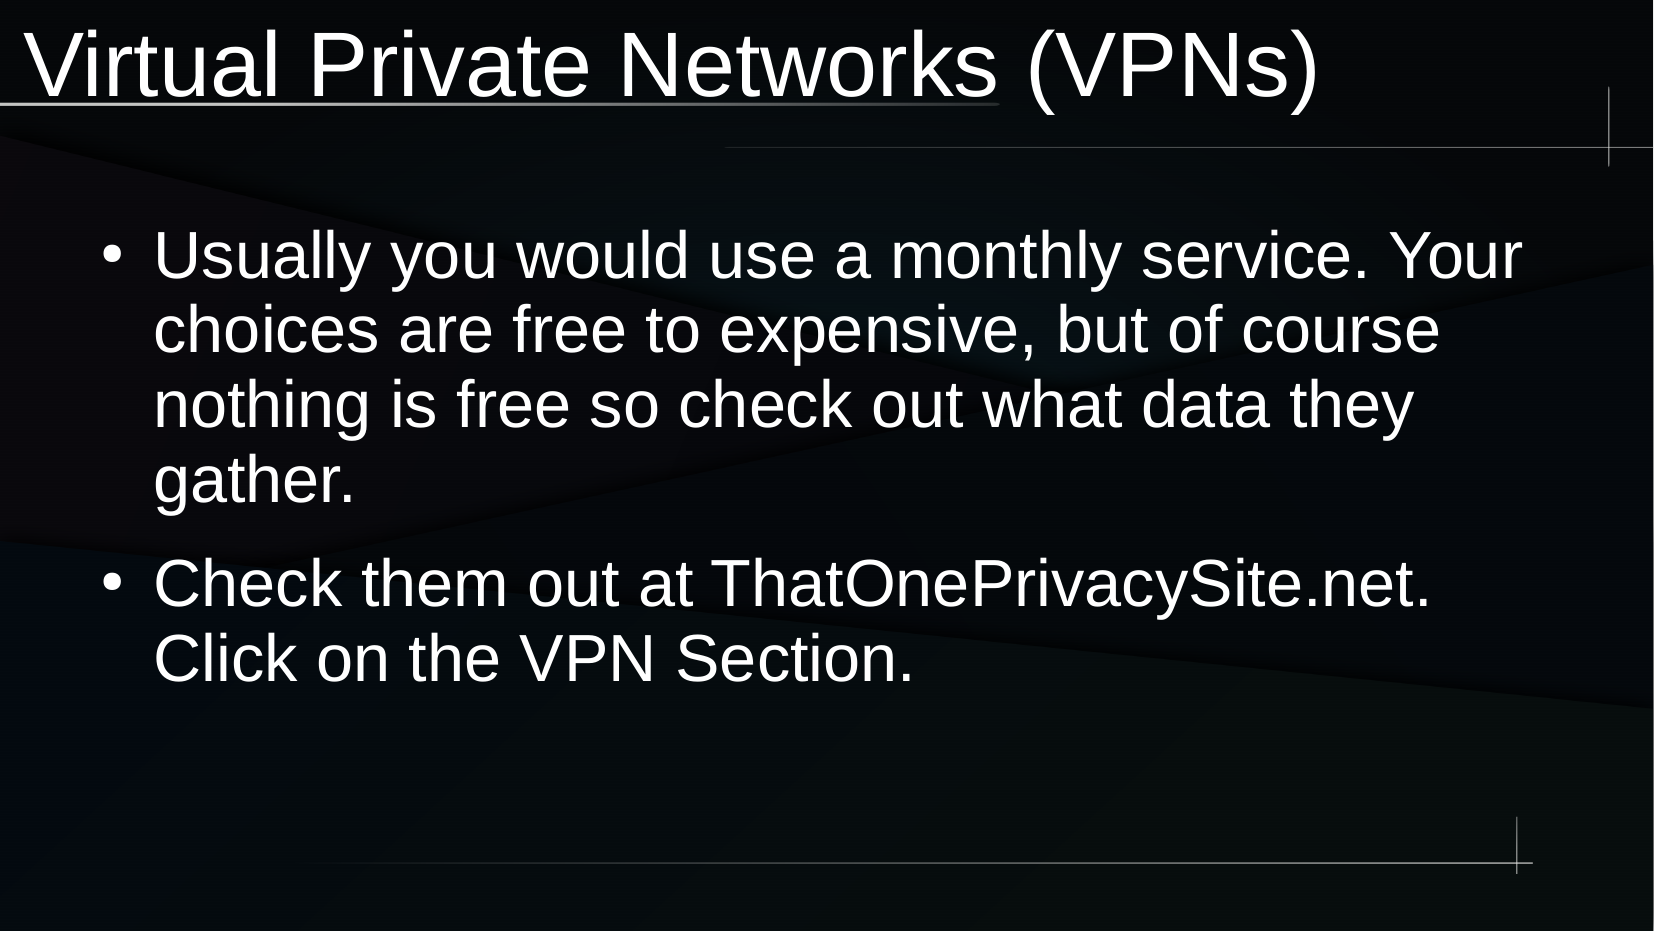

# Virtual Private Networks (VPNs)
Usually you would use a monthly service. Your choices are free to expensive, but of course nothing is free so check out what data they gather.
Check them out at ThatOnePrivacySite.net. Click on the VPN Section.